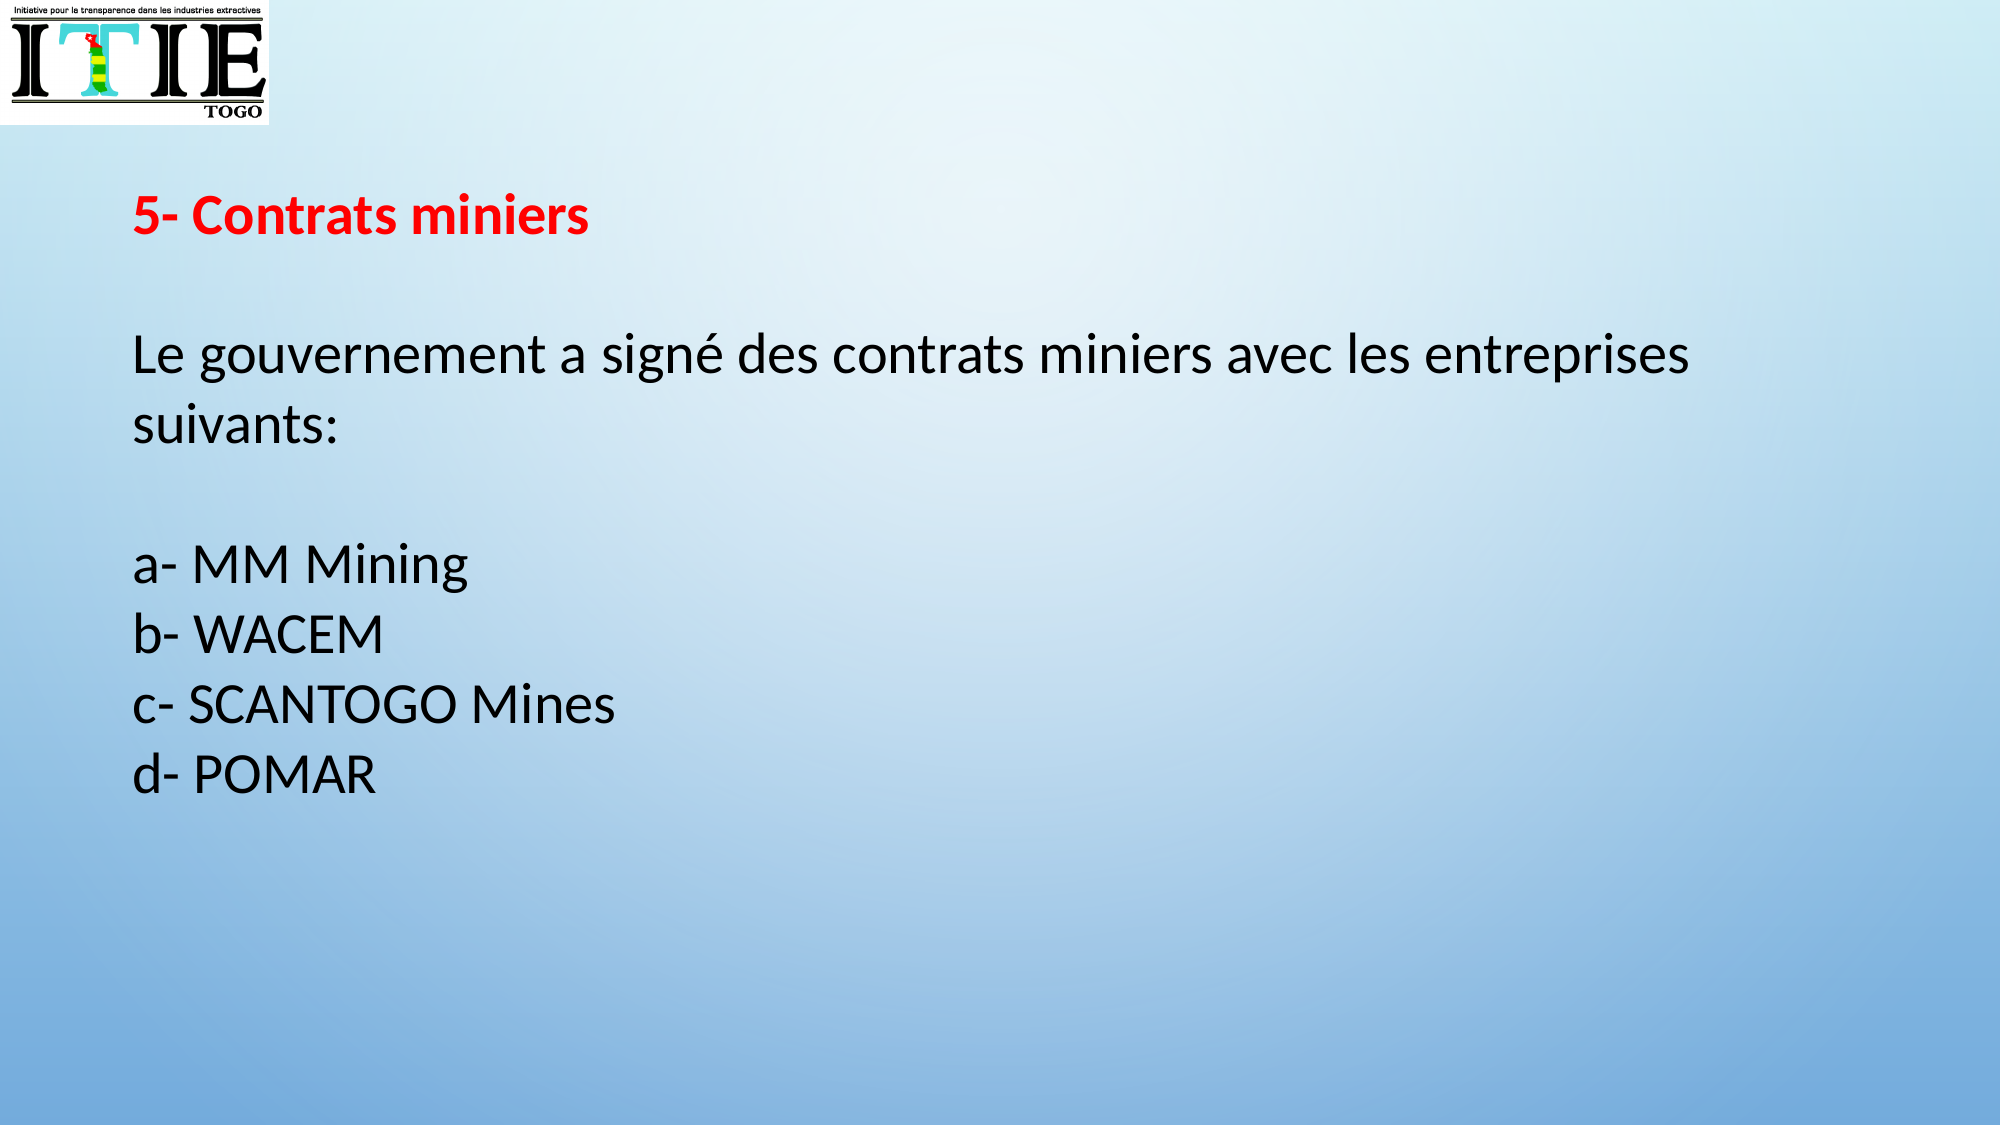

5- Contrats miniers
Le gouvernement a signé des contrats miniers avec les entreprises suivants:
a- MM Mining
b- WACEM
c- SCANTOGO Mines
d- POMAR